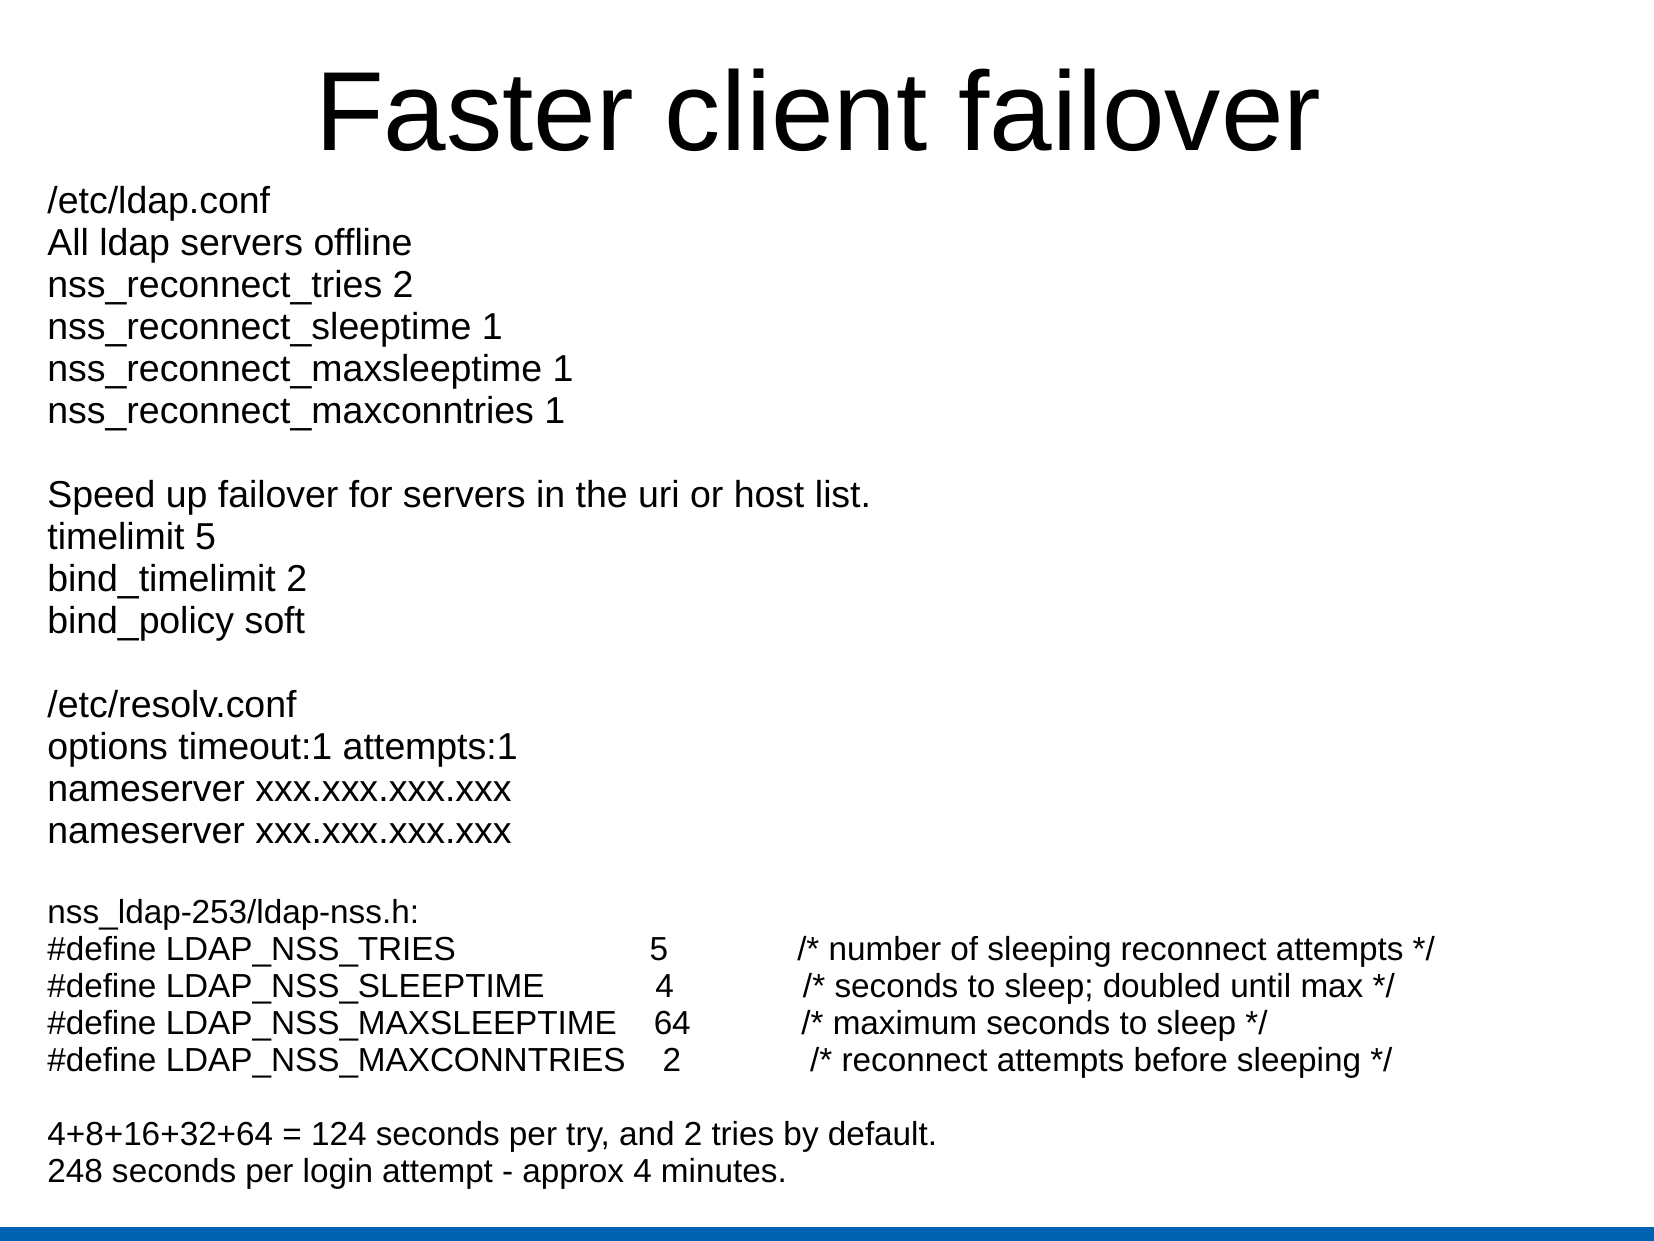

# Faster client failover
/etc/ldap.conf
All ldap servers offline
nss_reconnect_tries 2
nss_reconnect_sleeptime 1
nss_reconnect_maxsleeptime 1
nss_reconnect_maxconntries 1
Speed up failover for servers in the uri or host list.
timelimit 5
bind_timelimit 2
bind_policy soft
/etc/resolv.conf
options timeout:1 attempts:1
nameserver xxx.xxx.xxx.xxx
nameserver xxx.xxx.xxx.xxx
nss_ldap-253/ldap-nss.h:
#define LDAP_NSS_TRIES 5 /* number of sleeping reconnect attempts */
#define LDAP_NSS_SLEEPTIME 4 /* seconds to sleep; doubled until max */
#define LDAP_NSS_MAXSLEEPTIME 64 /* maximum seconds to sleep */
#define LDAP_NSS_MAXCONNTRIES 2 /* reconnect attempts before sleeping */
4+8+16+32+64 = 124 seconds per try, and 2 tries by default.
248 seconds per login attempt - approx 4 minutes.